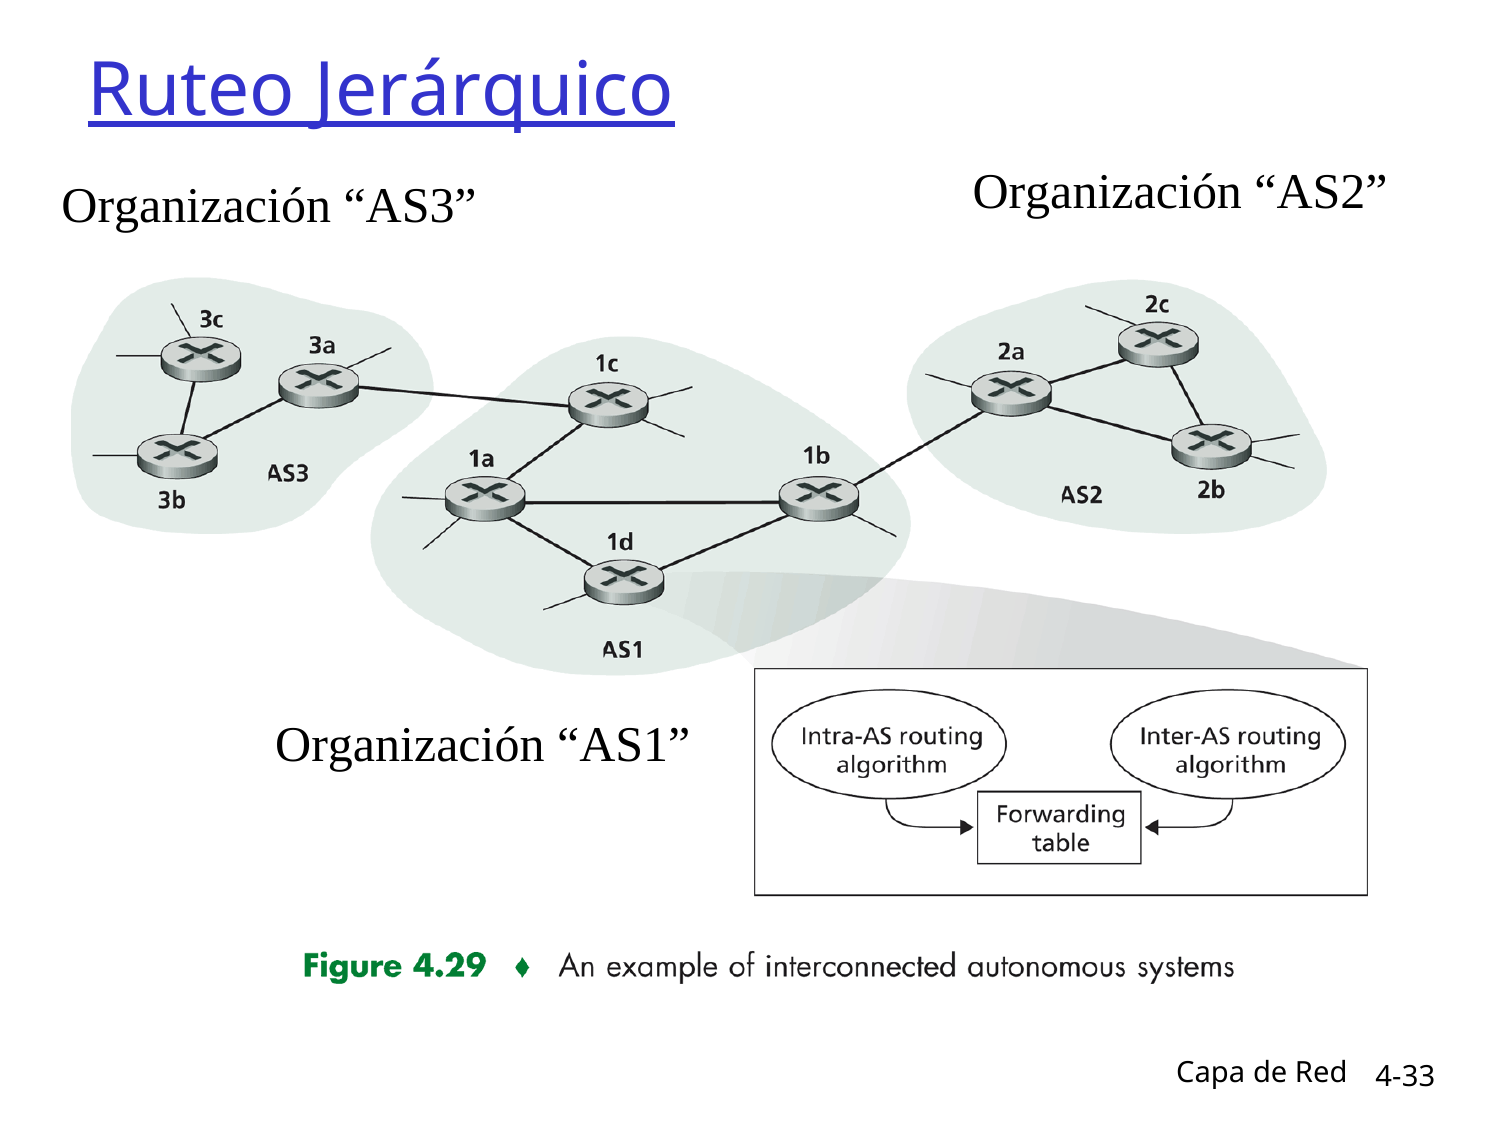

# Ruteo Jerárquico
Organización “AS2”
Organización “AS3”
Organización “AS1”